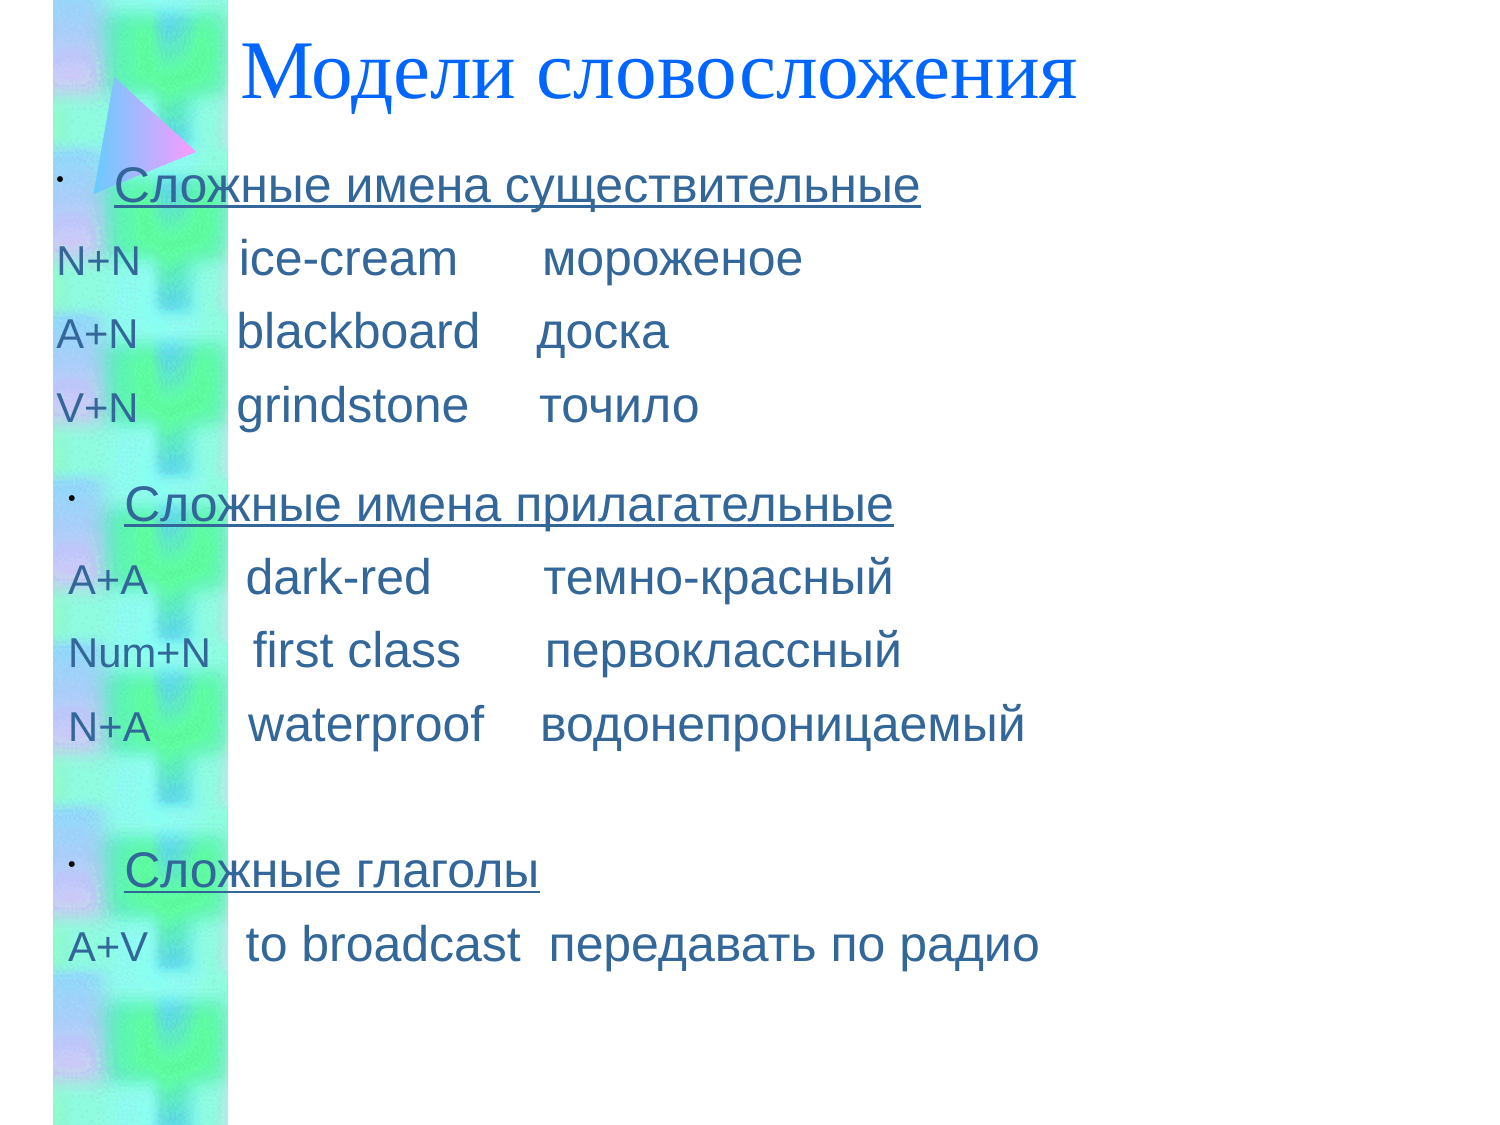

# Модели словосложения
Сложные имена существительные
N+N ice-cream мороженое
A+N blackboard доска
V+N grindstone точило
Сложные имена прилагательные
A+A dark-red темно-красный
Num+N first class первоклассный
N+A waterproof водонепроницаемый
Сложные глаголы
A+V to broadcast передавать по радио